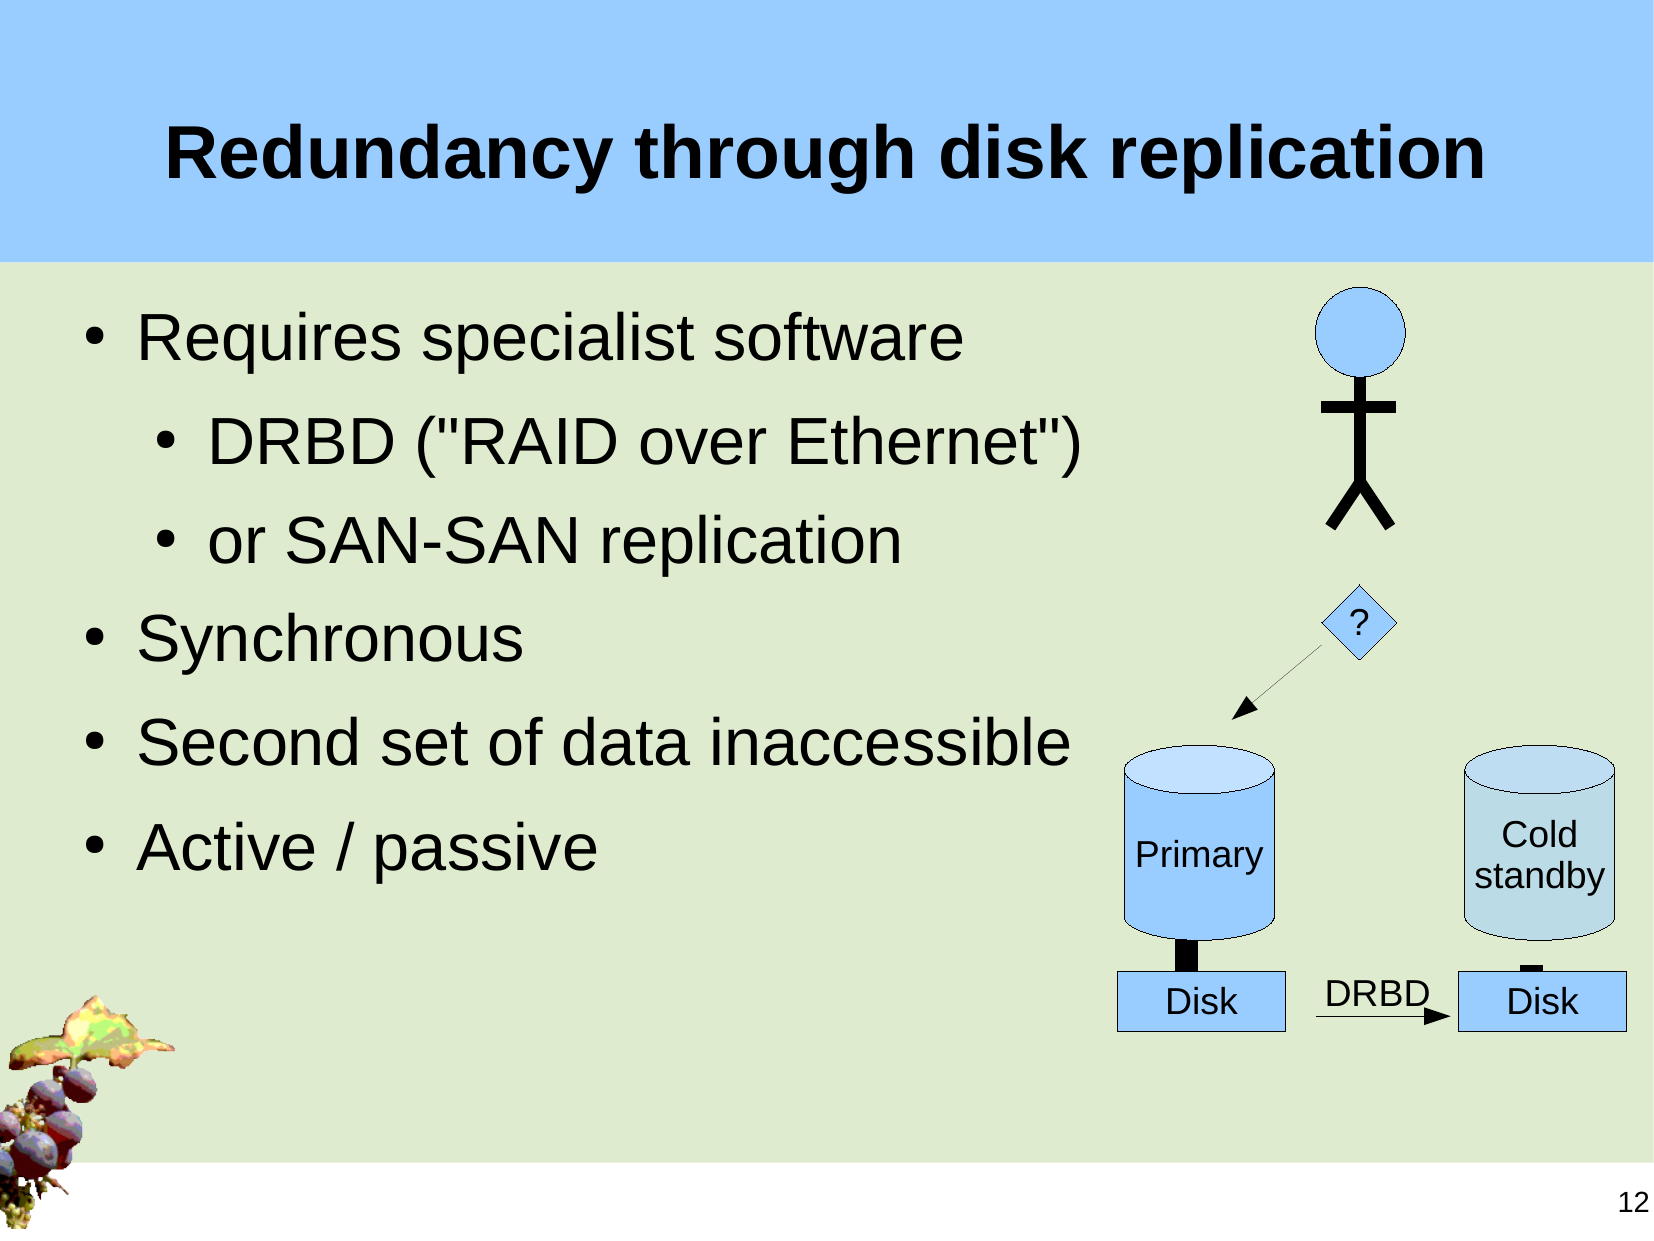

# Redundancy through disk replication
Requires specialist software
DRBD ("RAID over Ethernet")
or SAN-SAN replication
Synchronous
Second set of data inaccessible
Active / passive
?
Primary
Cold
standby
DRBD
Disk
Disk
12